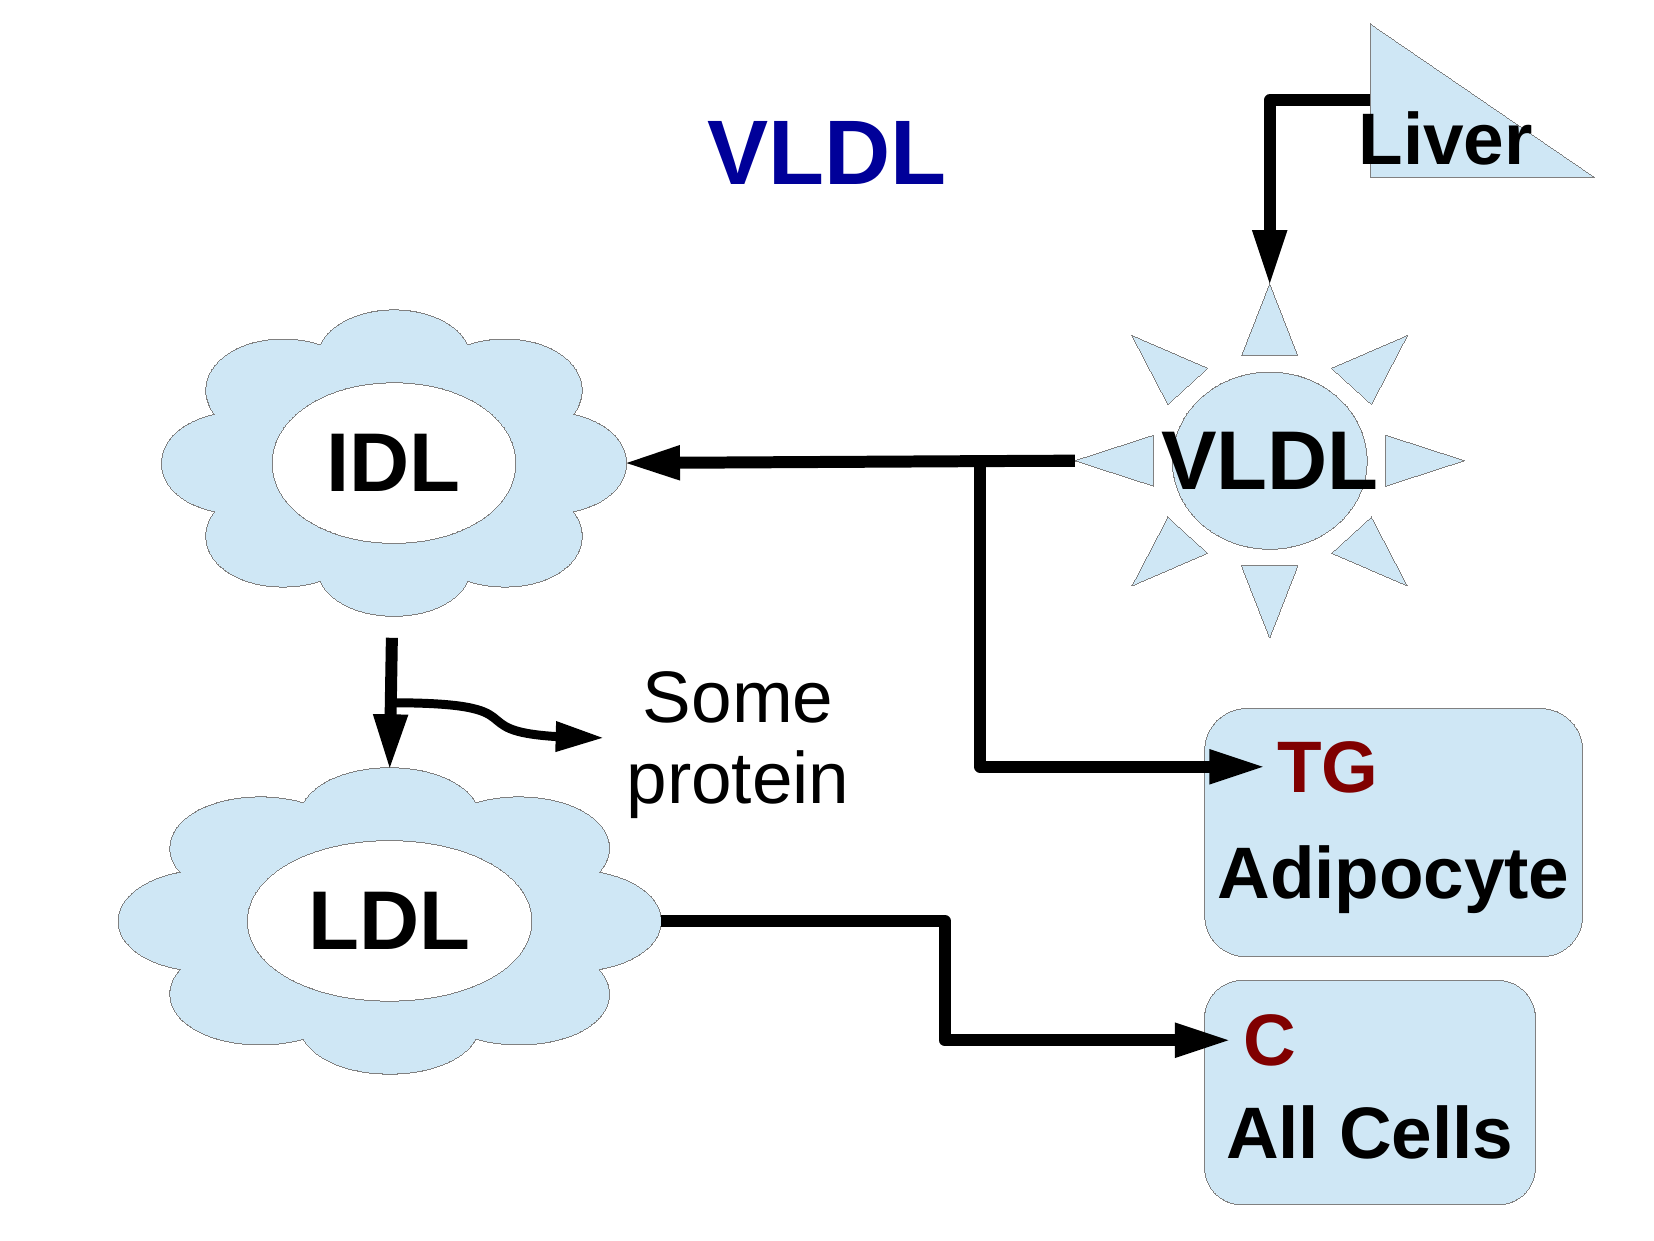

Liver
# VLDL
VLDL
IDL
Some protein
Adipocyte
TG
LDL
All Cells
C